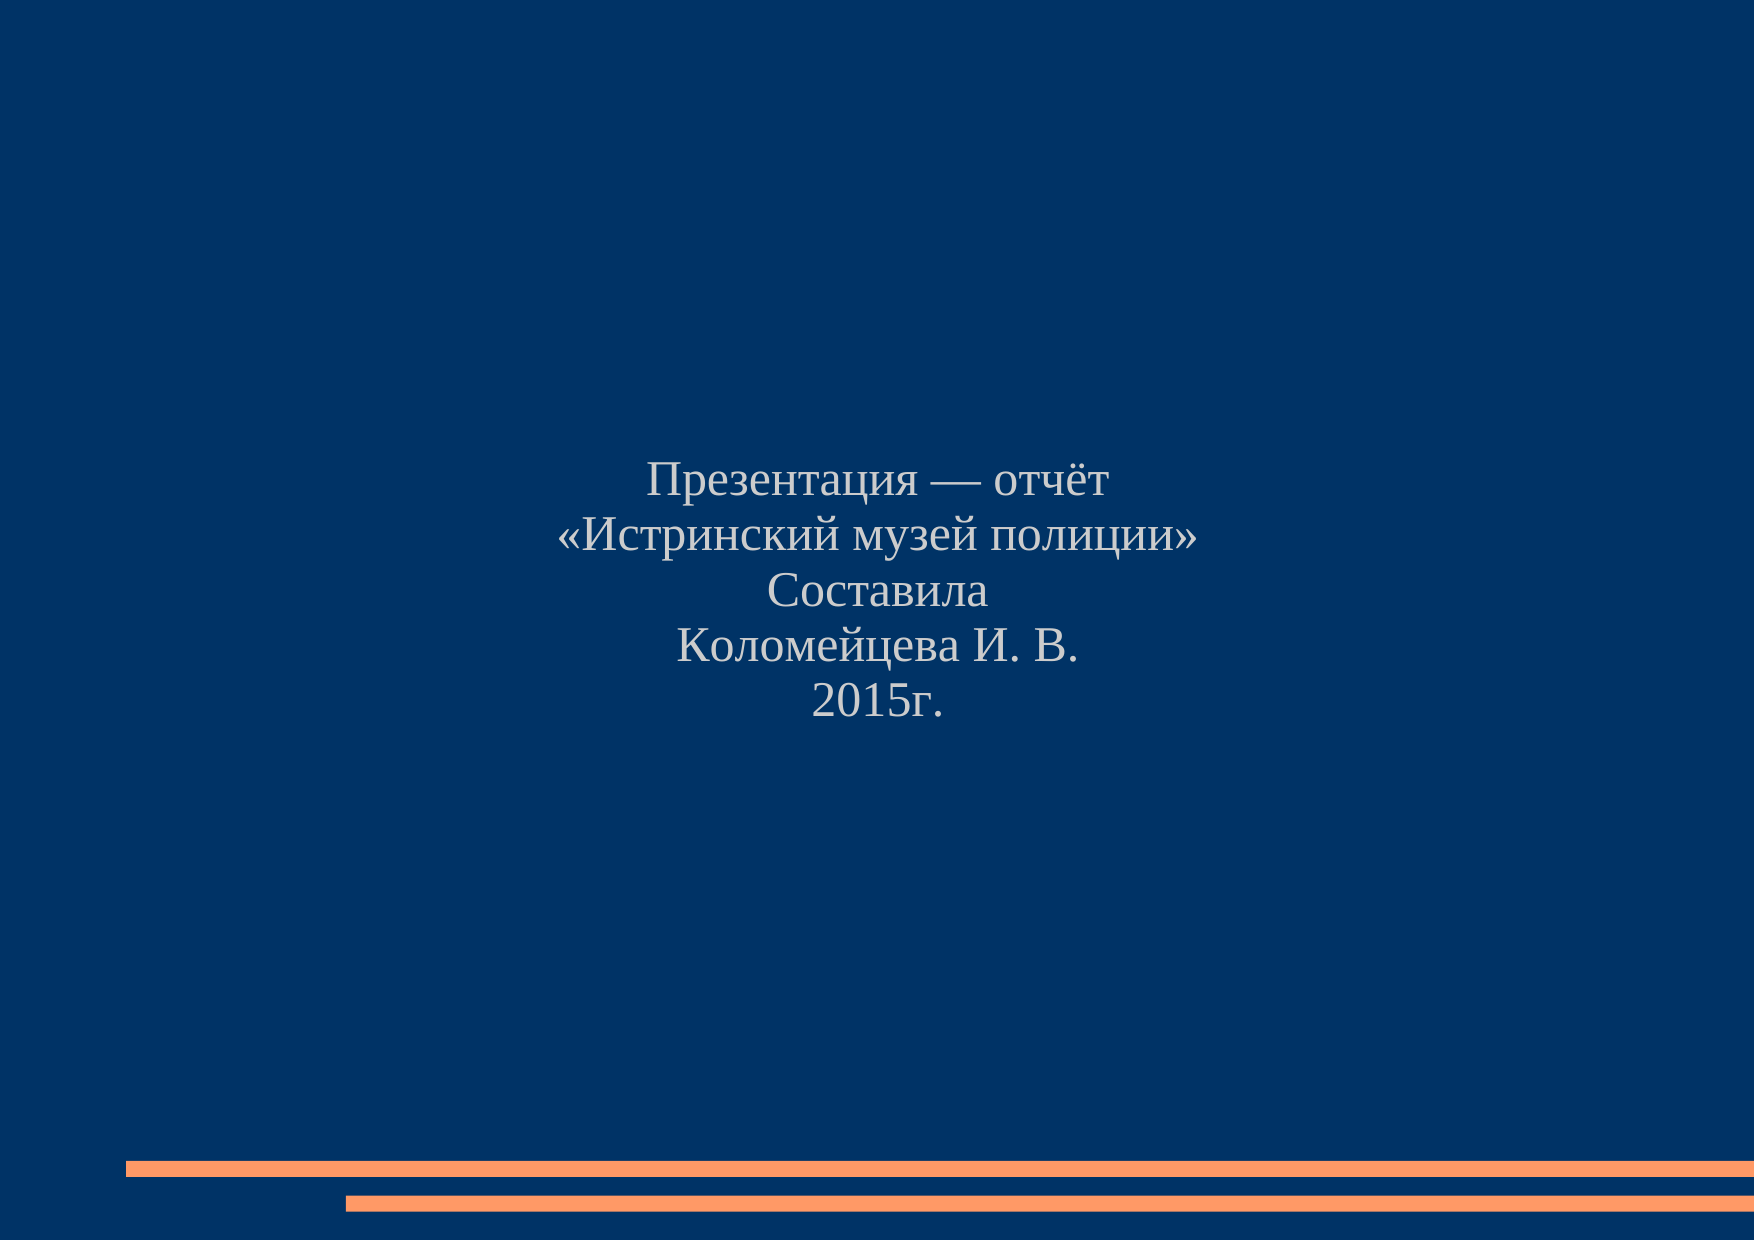

# Презентация — отчёт
«Истринский музей полиции»
Составила
Коломейцева И. В.
2015г.